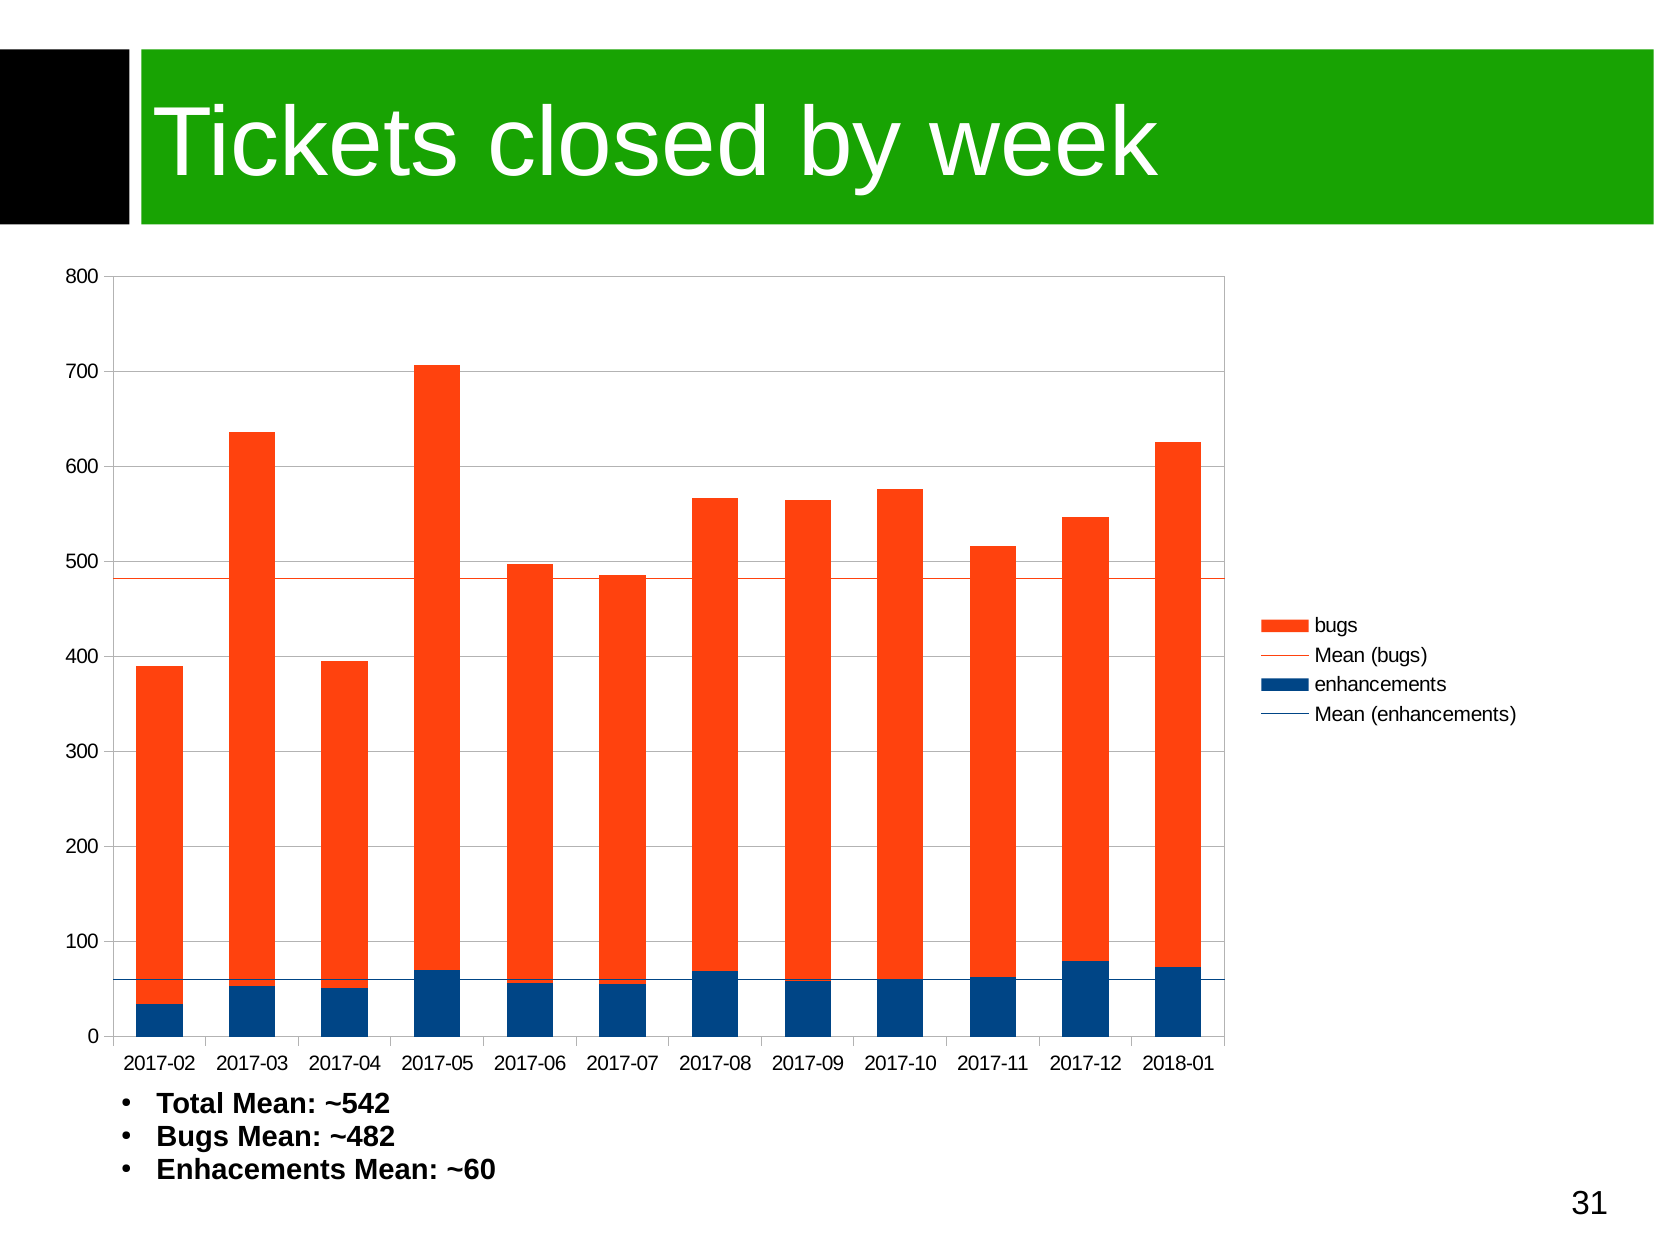

# Tickets closed by week
### Chart
| Category | enhancements | bugs |
|---|---|---|
| 2017-02 | 34.0 | 356.0 |
| 2017-03 | 53.0 | 583.0 |
| 2017-04 | 51.0 | 344.0 |
| 2017-05 | 70.0 | 637.0 |
| 2017-06 | 56.0 | 442.0 |
| 2017-07 | 55.0 | 431.0 |
| 2017-08 | 69.0 | 498.0 |
| 2017-09 | 59.0 | 506.0 |
| 2017-10 | 60.0 | 516.0 |
| 2017-11 | 63.0 | 453.0 |
| 2017-12 | 80.0 | 467.0 |
| 2018-01 | 73.0 | 553.0 |Total Mean: ~542
Bugs Mean: ~482
Enhacements Mean: ~60